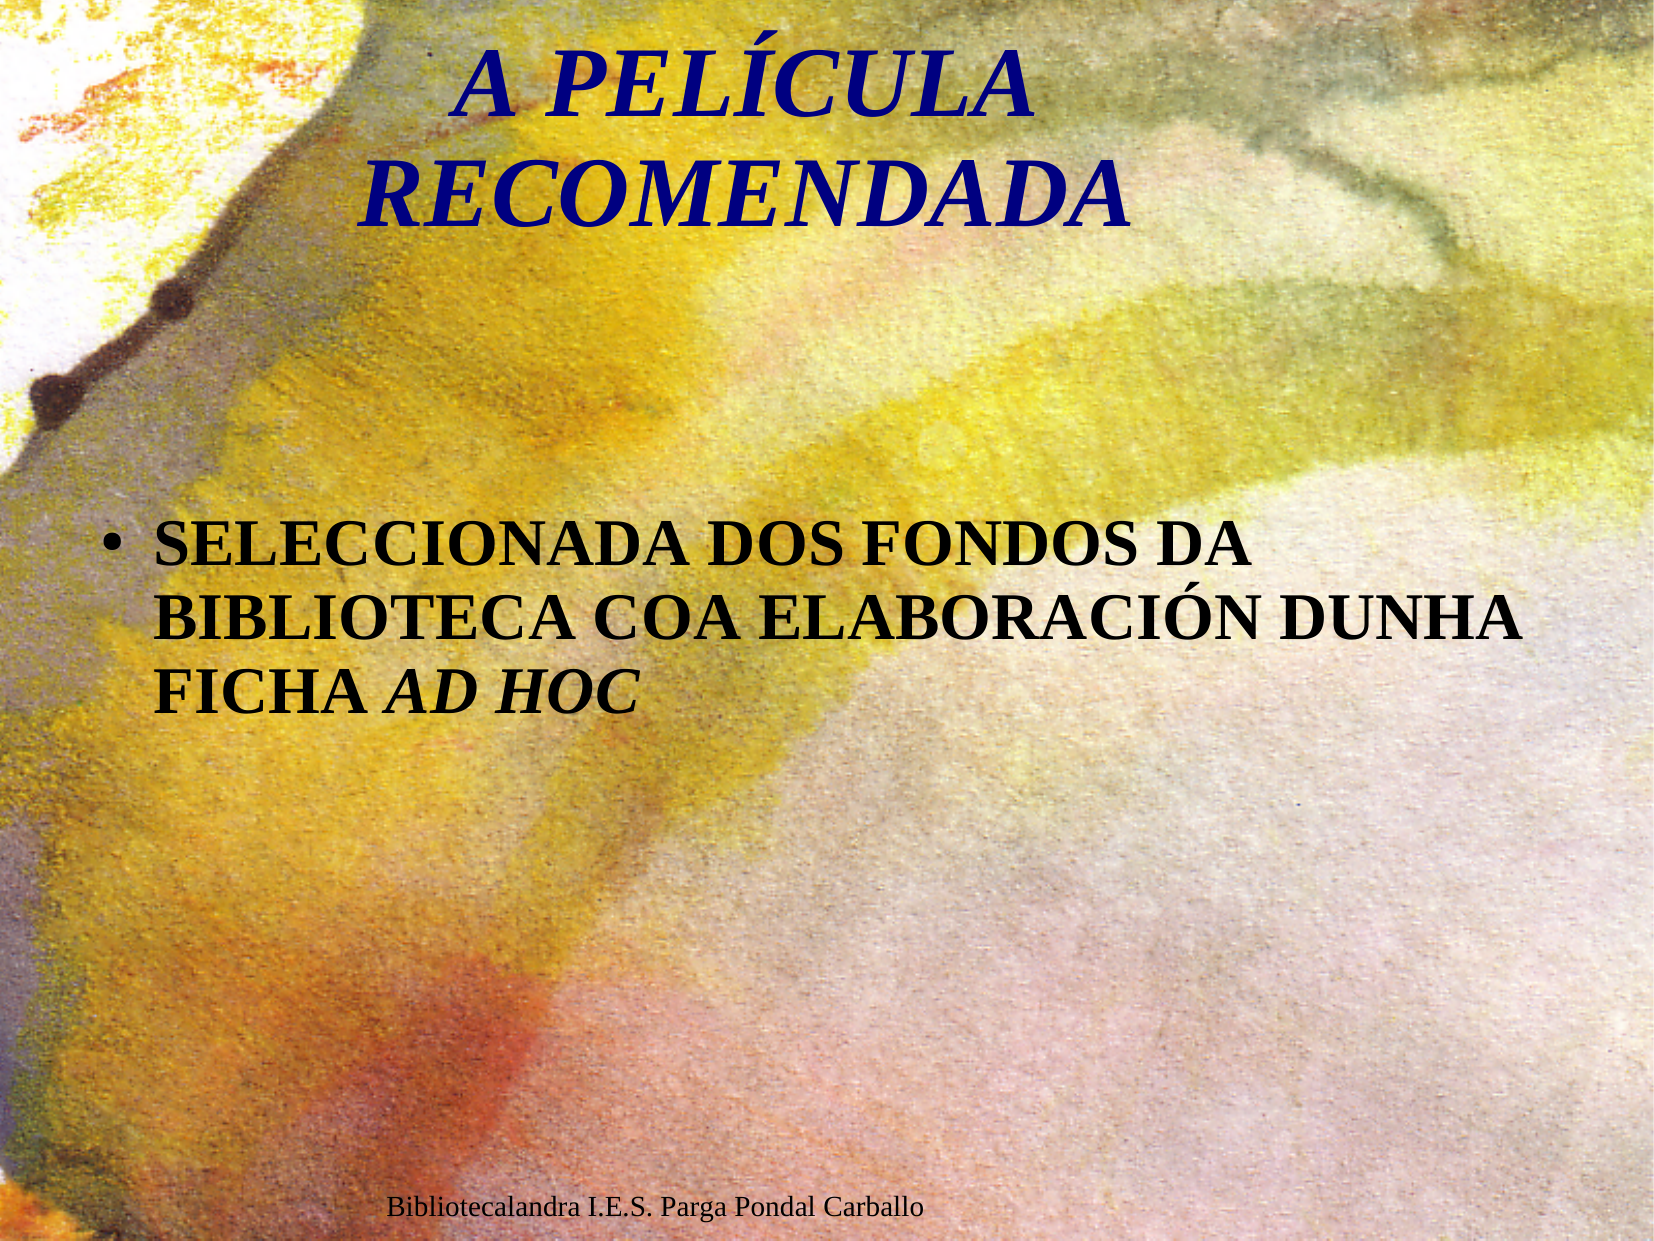

# A PELÍCULA RECOMENDADA
SELECCIONADA DOS FONDOS DA BIBLIOTECA COA ELABORACIÓN DUNHA FICHA AD HOC
Bibliotecalandra I.E.S. Parga Pondal Carballo